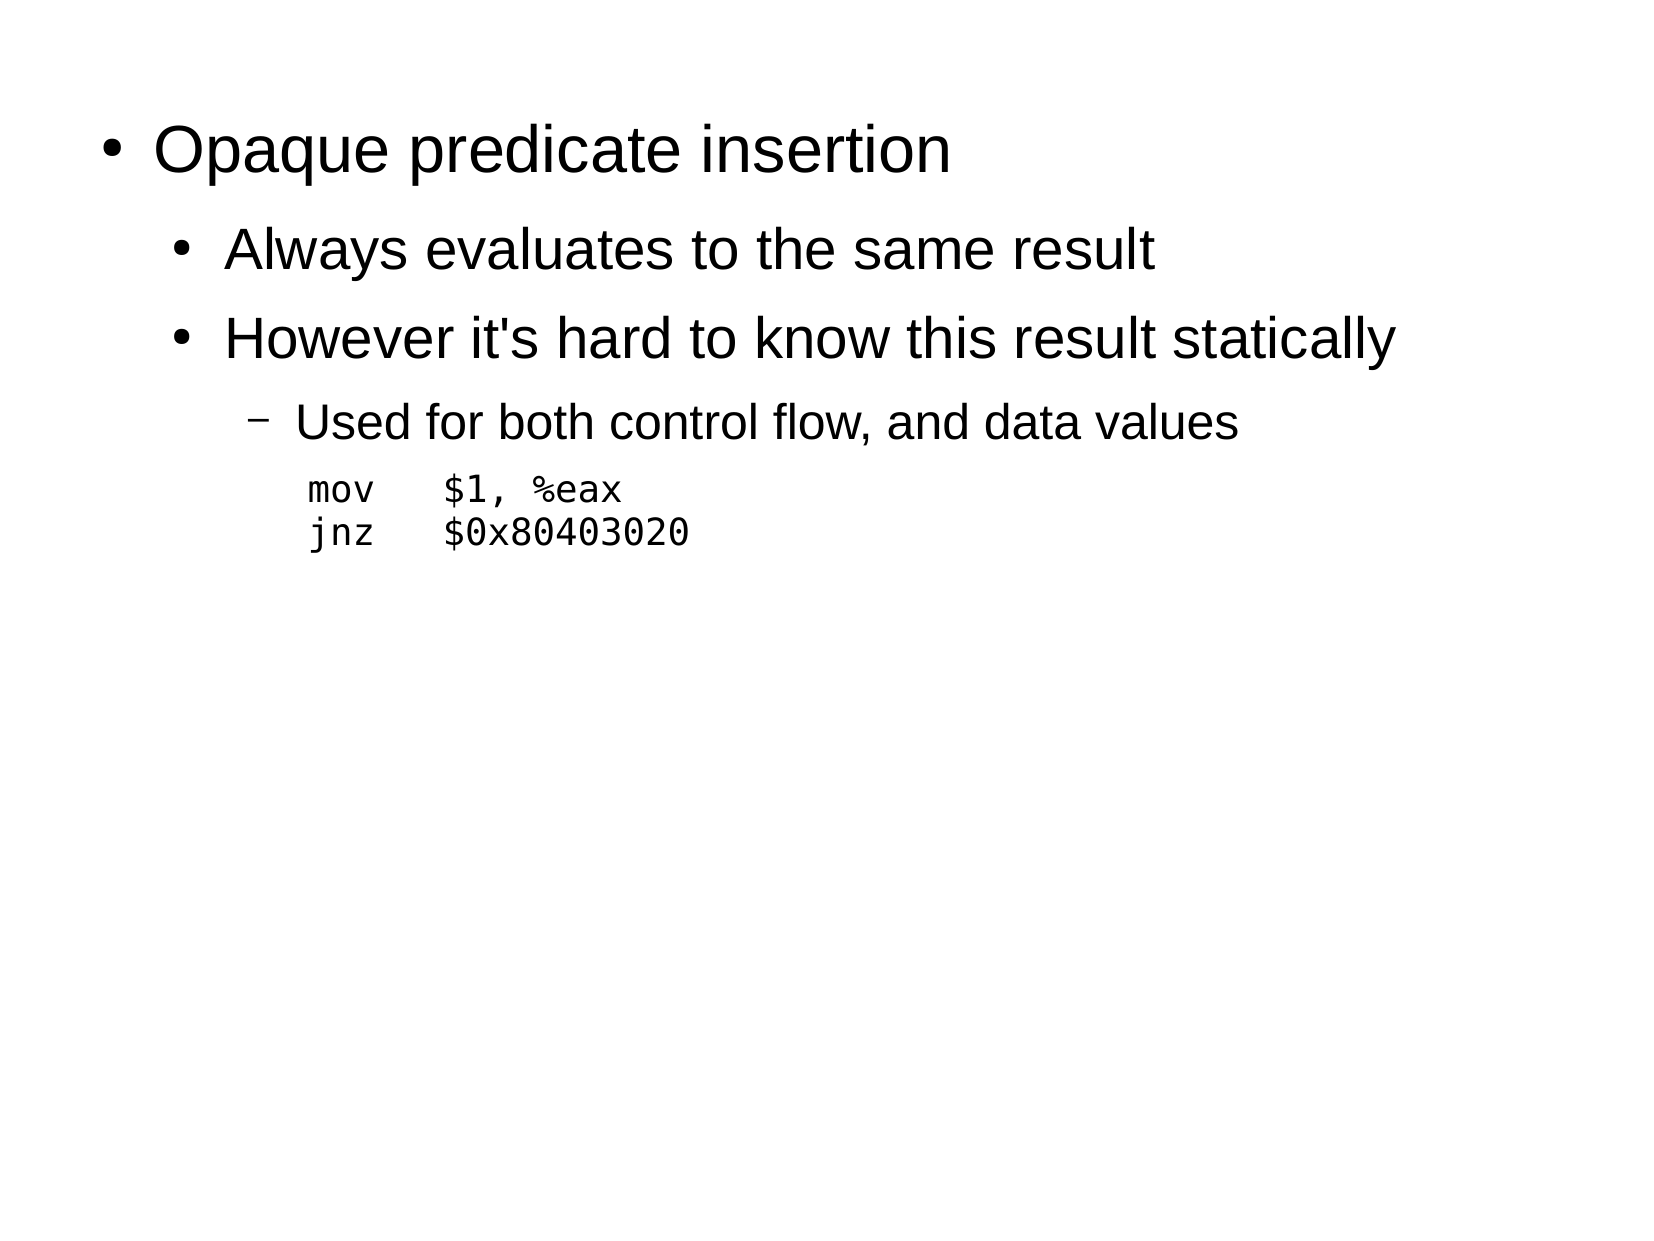

# Opaque predicate insertion
Always evaluates to the same result
However it's hard to know this result statically
Used for both control flow, and data values
 mov $1, %eax
 jnz $0x80403020